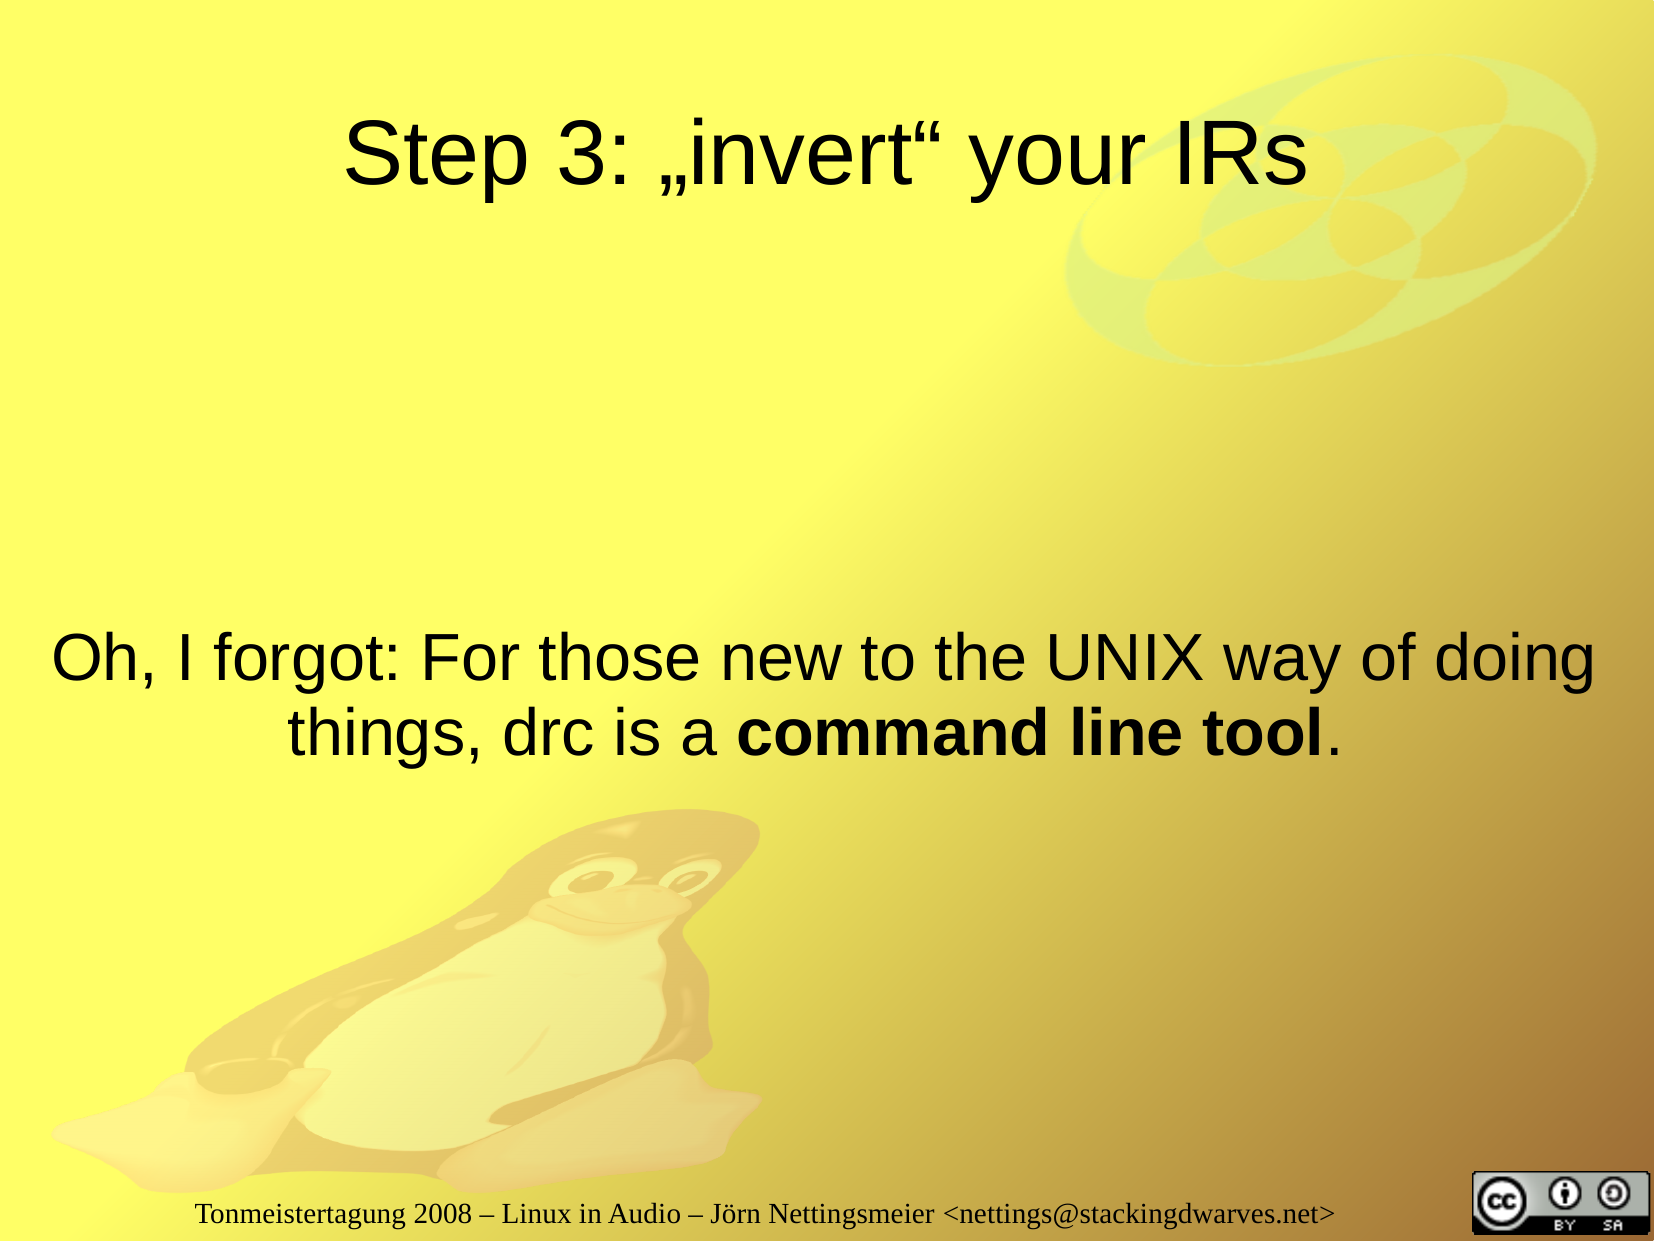

Step 3: „invert“ your IRs
# Oh, I forgot: For those new to the UNIX way of doing things, drc is a command line tool.